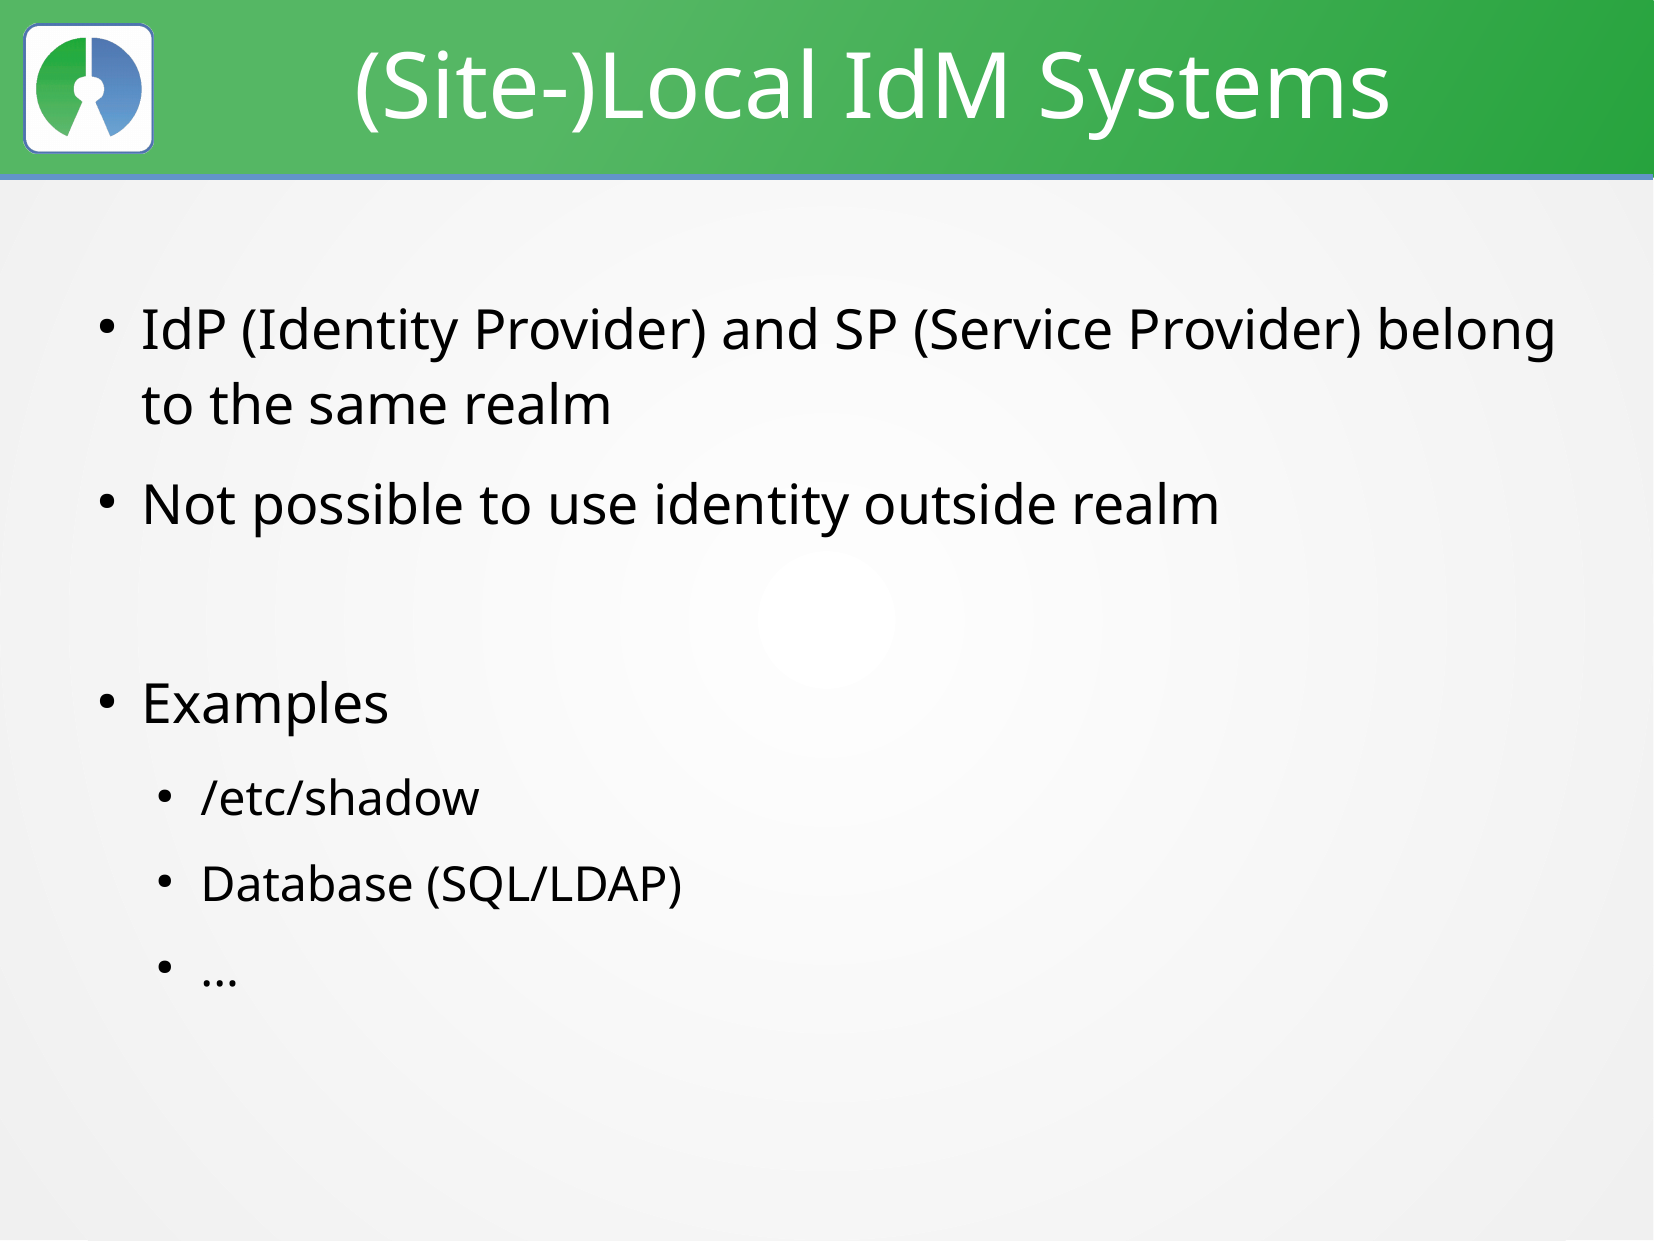

# (Site-)Local IdM Systems
IdP (Identity Provider) and SP (Service Provider) belong to the same realm
Not possible to use identity outside realm
Examples
/etc/shadow
Database (SQL/LDAP)
...